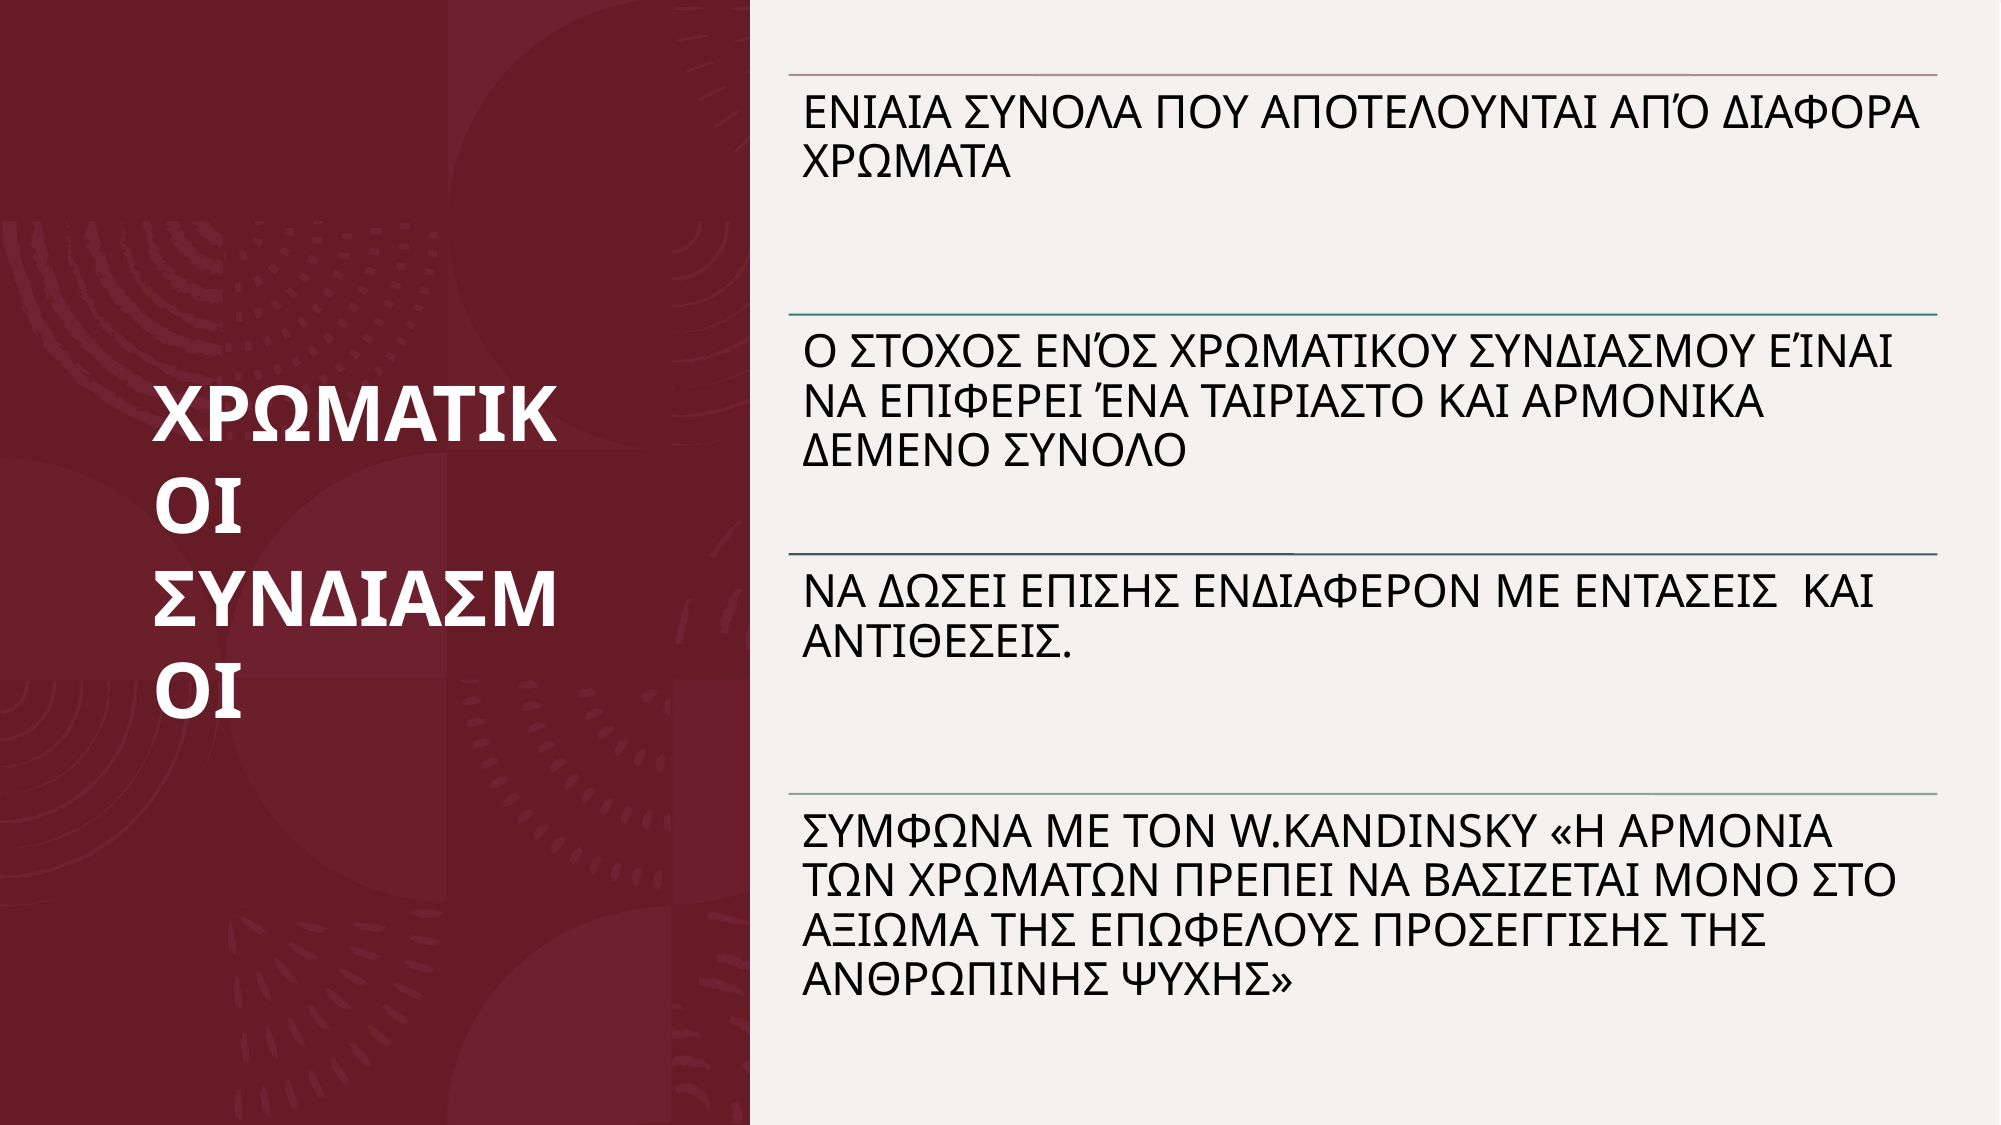

ΕΝΙΑΙΑ ΣΥΝΟΛΑ ΠΟΥ ΑΠΟΤΕΛΟΥΝΤΑΙ ΑΠΌ ΔΙΑΦΟΡΑ ΧΡΩΜΑΤΑ
Ο ΣΤΟΧΟΣ ΕΝΌΣ ΧΡΩΜΑΤΙΚΟΥ ΣΥΝΔΙΑΣΜΟΥ ΕΊΝΑΙ ΝΑ ΕΠΙΦΕΡΕΙ ΈΝΑ ΤΑΙΡΙΑΣΤΟ ΚΑΙ ΑΡΜΟΝΙΚΑ ΔΕΜΕΝΟ ΣΥΝΟΛΟ
ΝΑ ΔΩΣΕΙ ΕΠΙΣΗΣ ΕΝΔΙΑΦΕΡΟΝ ΜΕ ΕΝΤΑΣΕΙΣ ΚΑΙ ΑΝΤΙΘΕΣΕΙΣ.
ΣΥΜΦΩΝΑ ΜΕ ΤΟΝ W.KANDINSKY «Η ΑΡΜΟΝΙΑ ΤΩΝ ΧΡΩΜΑΤΩΝ ΠΡΕΠΕΙ ΝΑ ΒΑΣΙΖΕΤΑΙ ΜΟΝΟ ΣΤΟ ΑΞΙΩΜΑ ΤΗΣ ΕΠΩΦΕΛΟΥΣ ΠΡΟΣΕΓΓΙΣΗΣ ΤΗΣ ΑΝΘΡΩΠΙΝΗΣ ΨΥΧΗΣ»
# ΧΡΩΜΑΤΙΚΟΙ ΣΥΝΔΙΑΣΜΟΙ